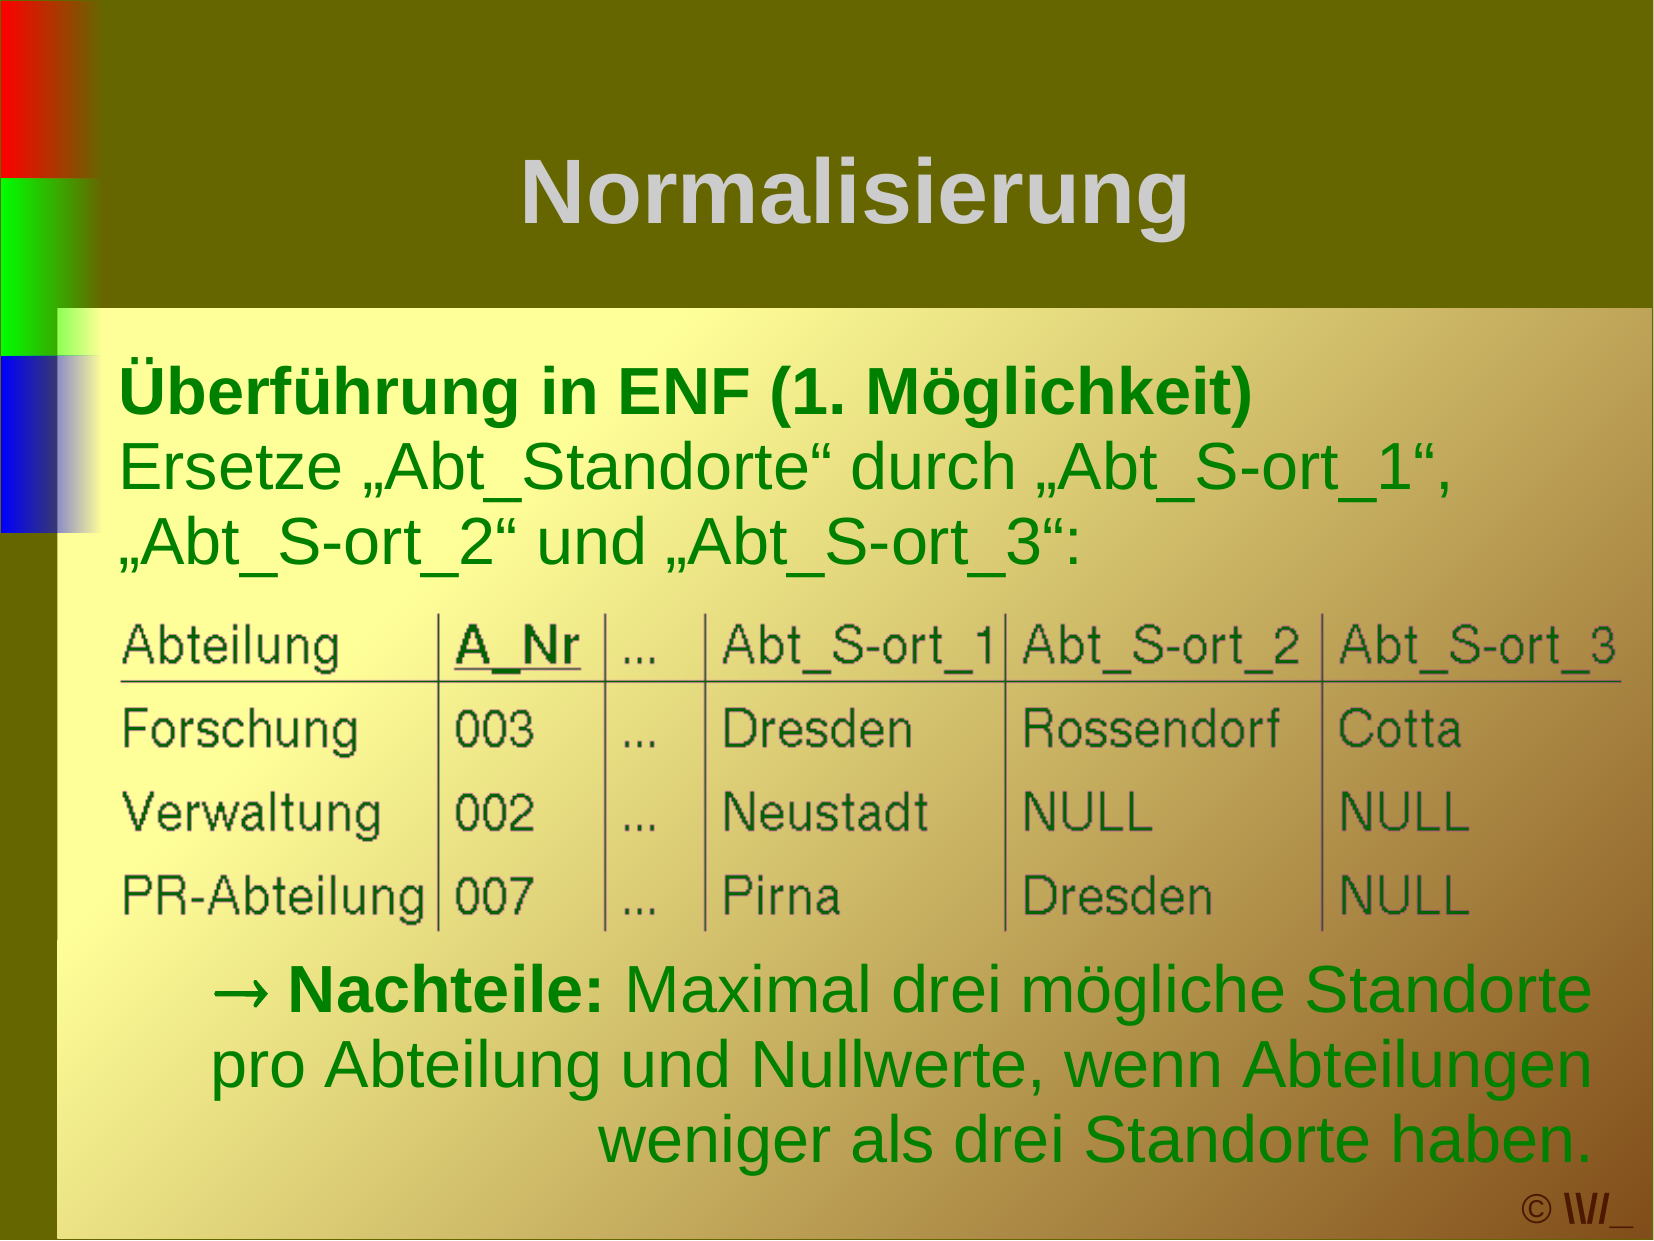

# Normalisierung
Überführung in ENF (1. Möglichkeit)
Ersetze „Abt_Standorte“ durch „Abt_S-ort_1“, „Abt_S-ort_2“ und „Abt_S-ort_3“:
 Nachteile: Maximal drei mögliche Standorte pro Abteilung und Nullwerte, wenn Abteilungen weniger als drei Standorte haben.